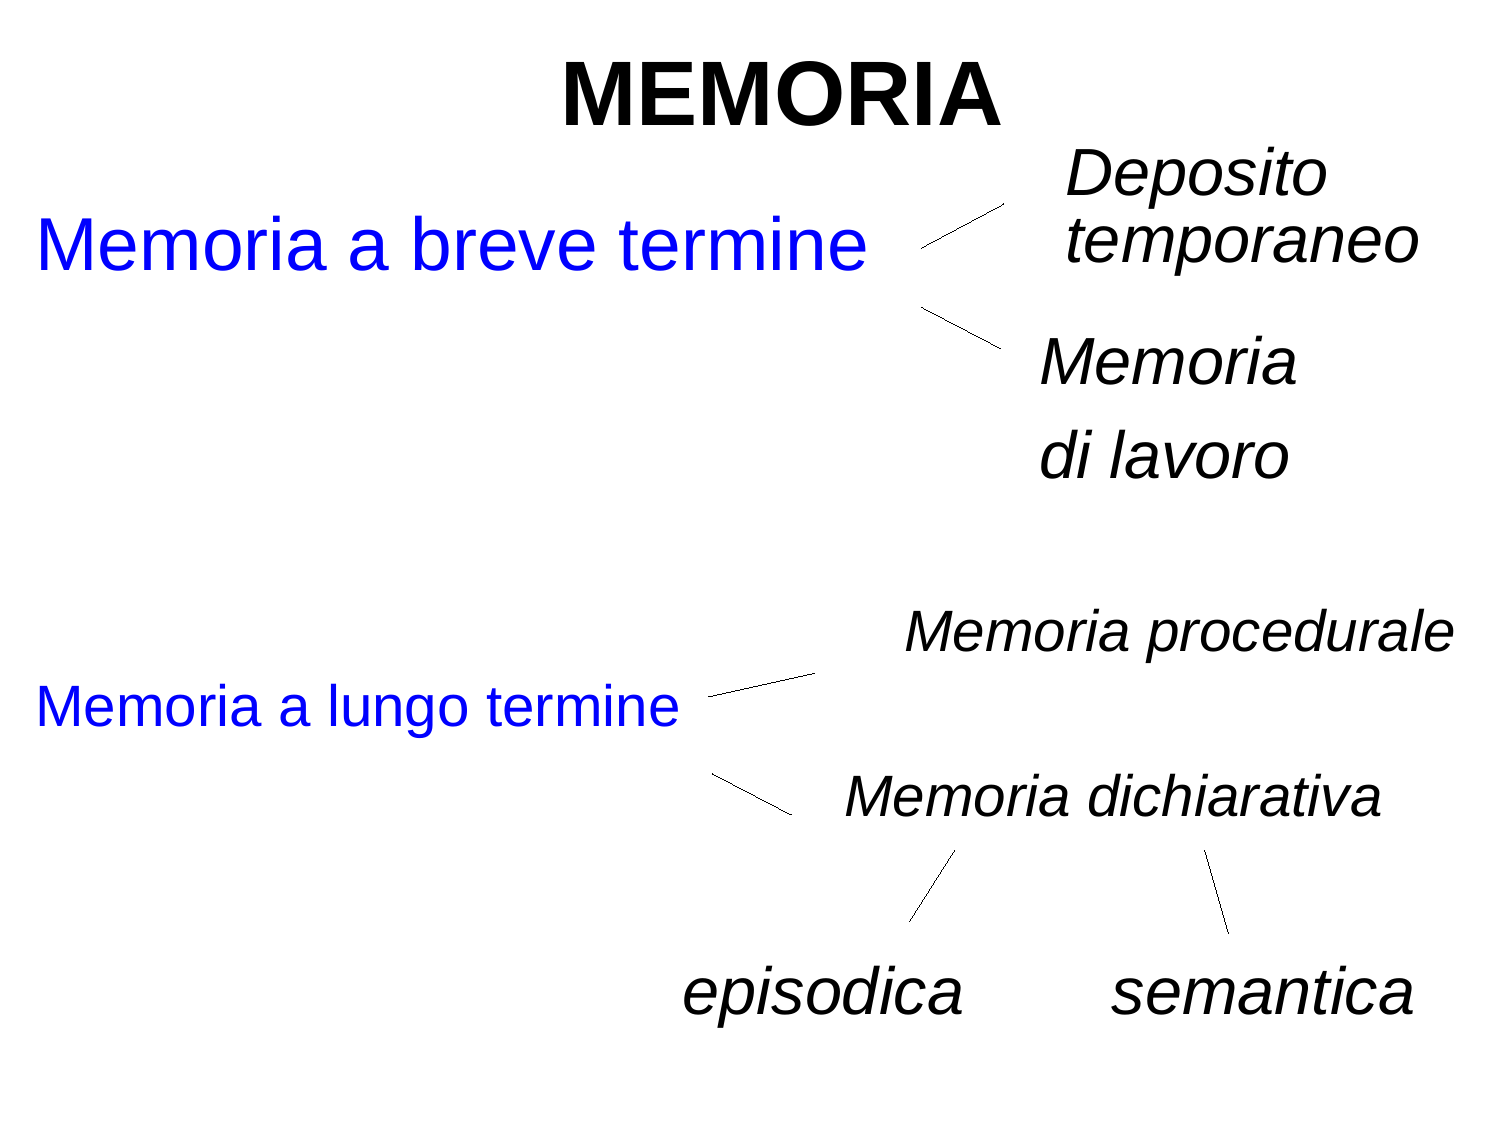

# MEMORIA
Deposito temporaneo
Memoria a breve termine
Memoria a lungo termine
 episodica semantica
Memoria
di lavoro
Memoria procedurale
Memoria dichiarativa